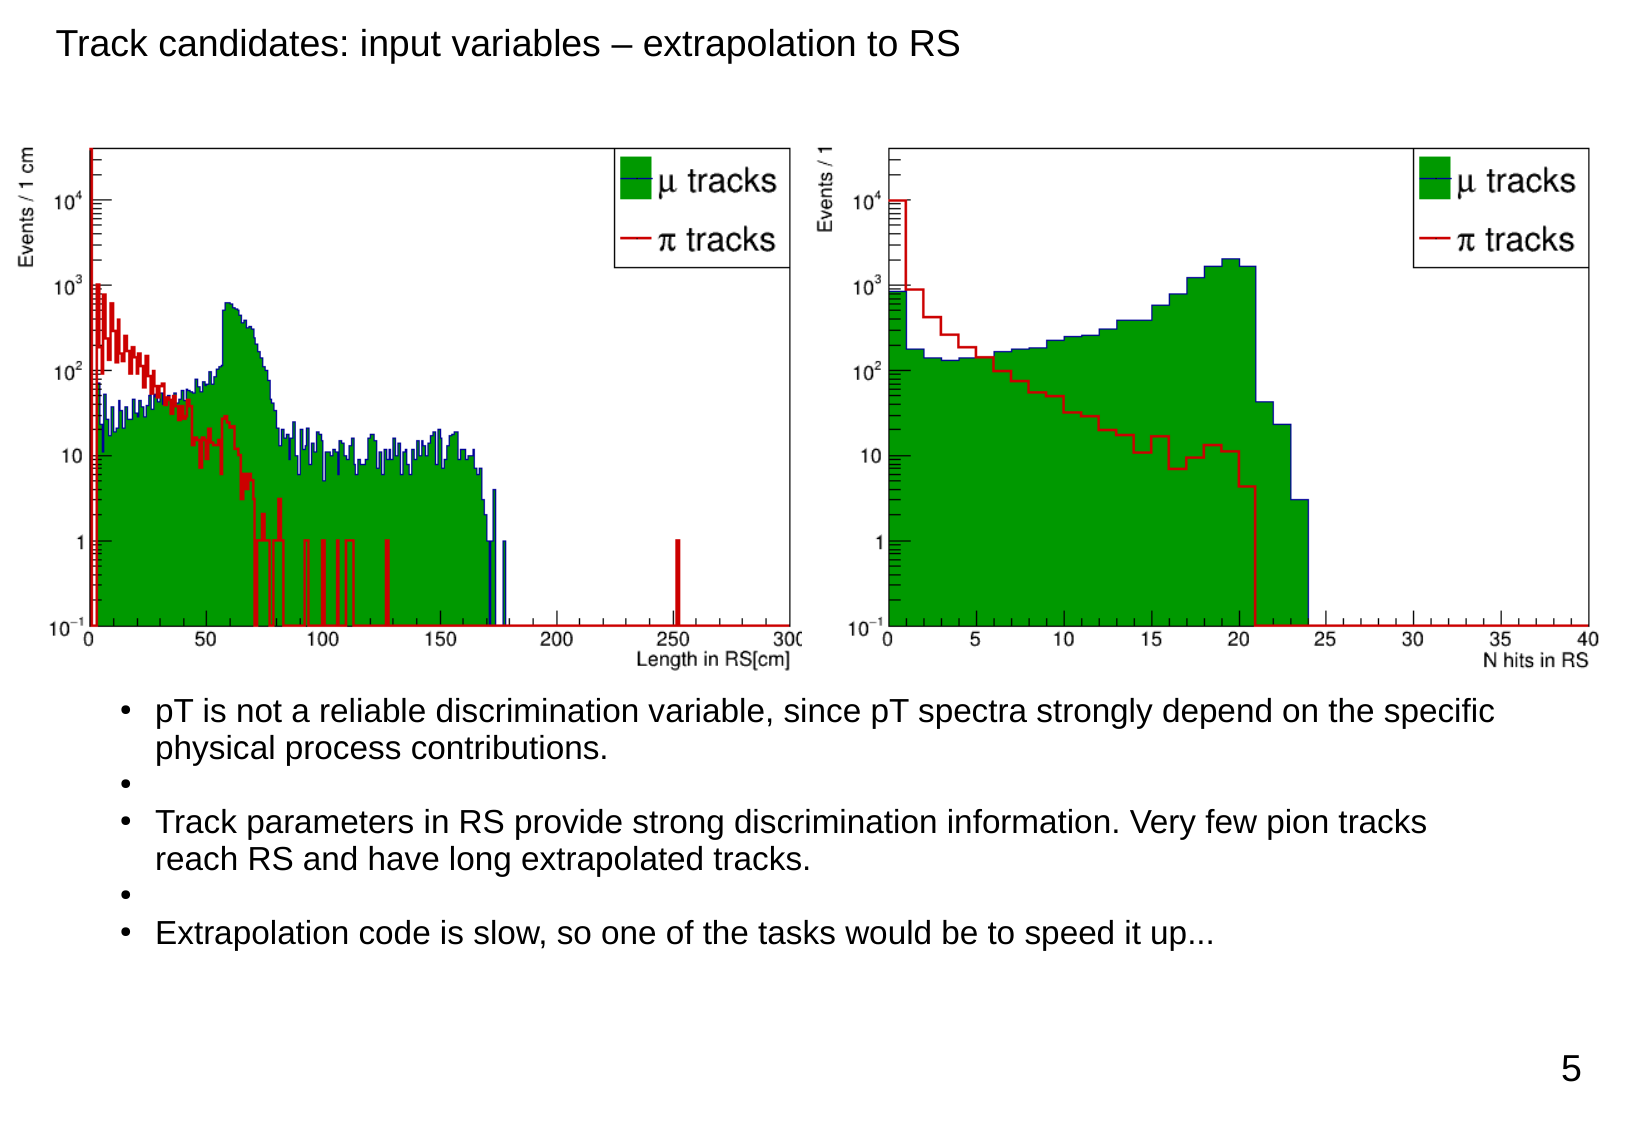

Track candidates: input variables – extrapolation to RS
pT is not a reliable discrimination variable, since pT spectra strongly depend on the specific physical process contributions.
Track parameters in RS provide strong discrimination information. Very few pion tracks reach RS and have long extrapolated tracks.
Extrapolation code is slow, so one of the tasks would be to speed it up...